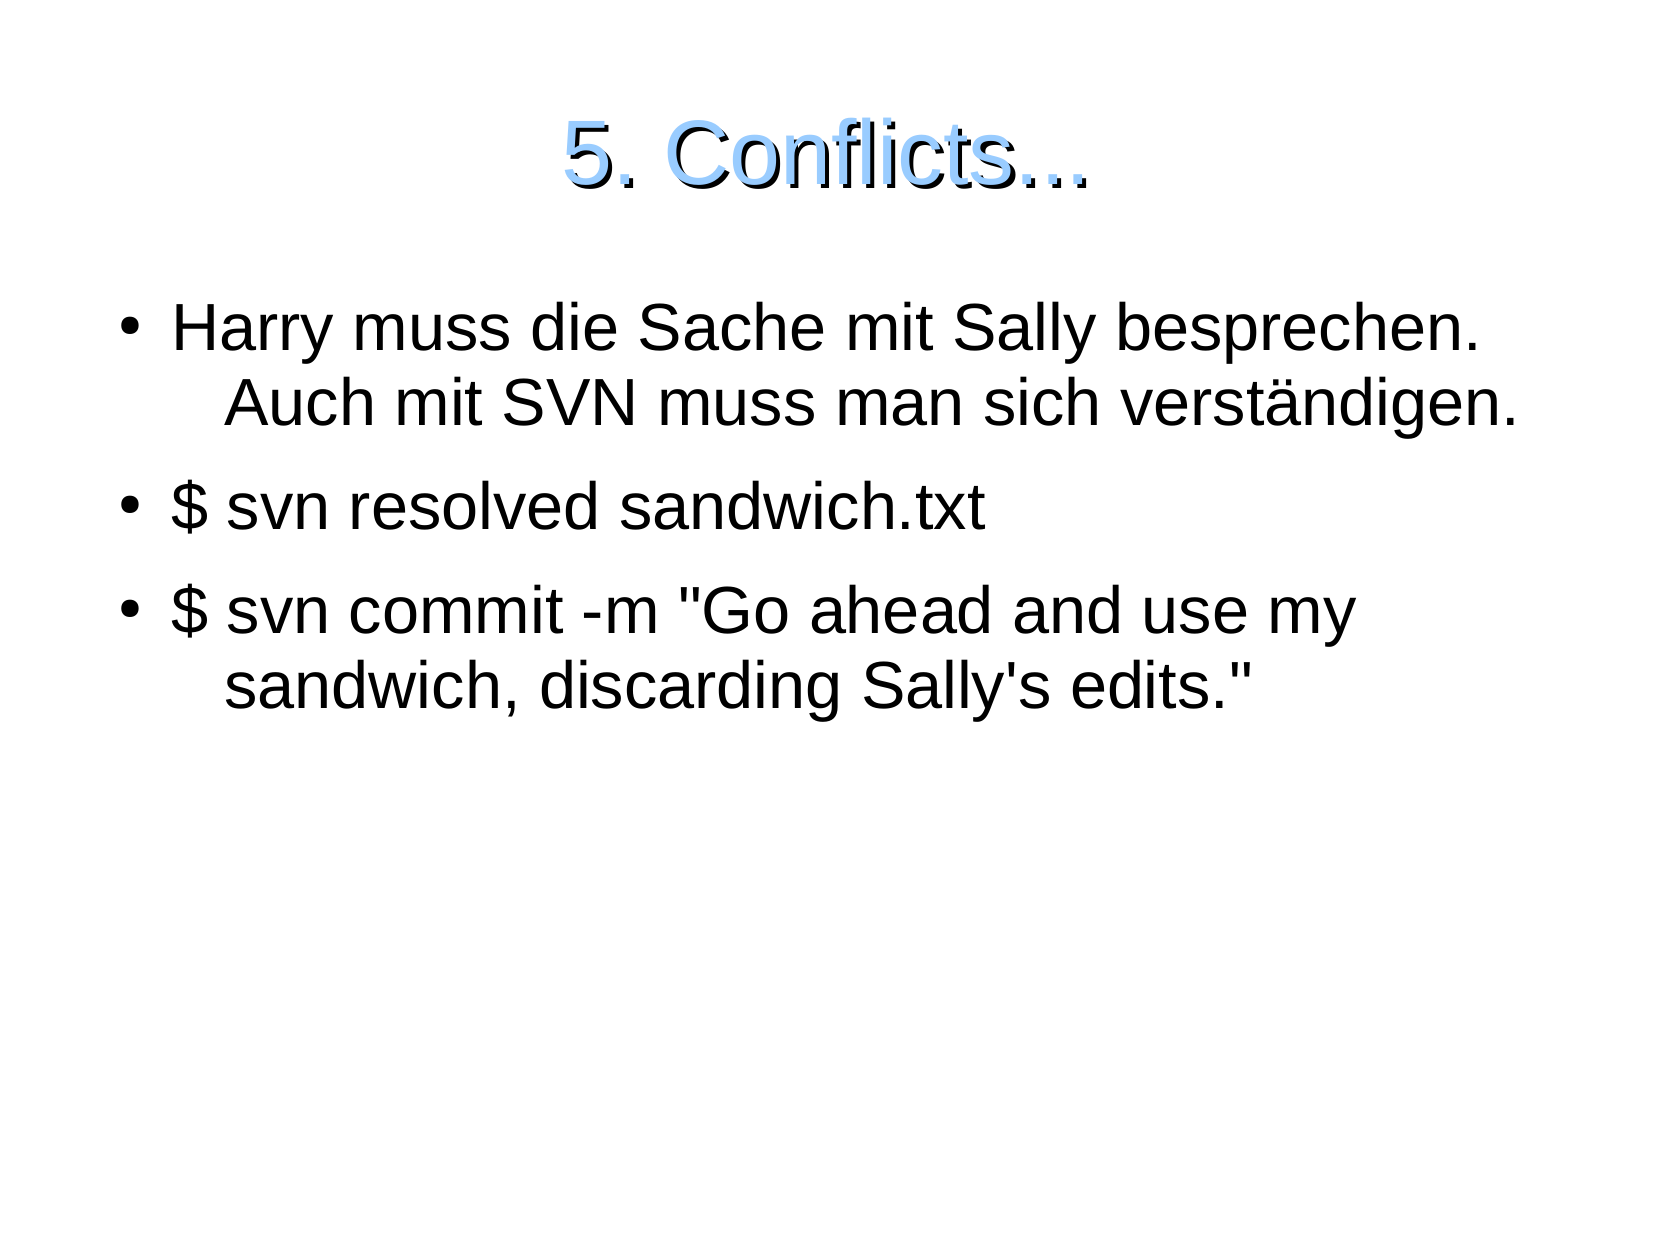

# 5. Conflicts...
Harry muss die Sache mit Sally besprechen. Auch mit SVN muss man sich verständigen.
$ svn resolved sandwich.txt
$ svn commit -m "Go ahead and use my sandwich, discarding Sally's edits."